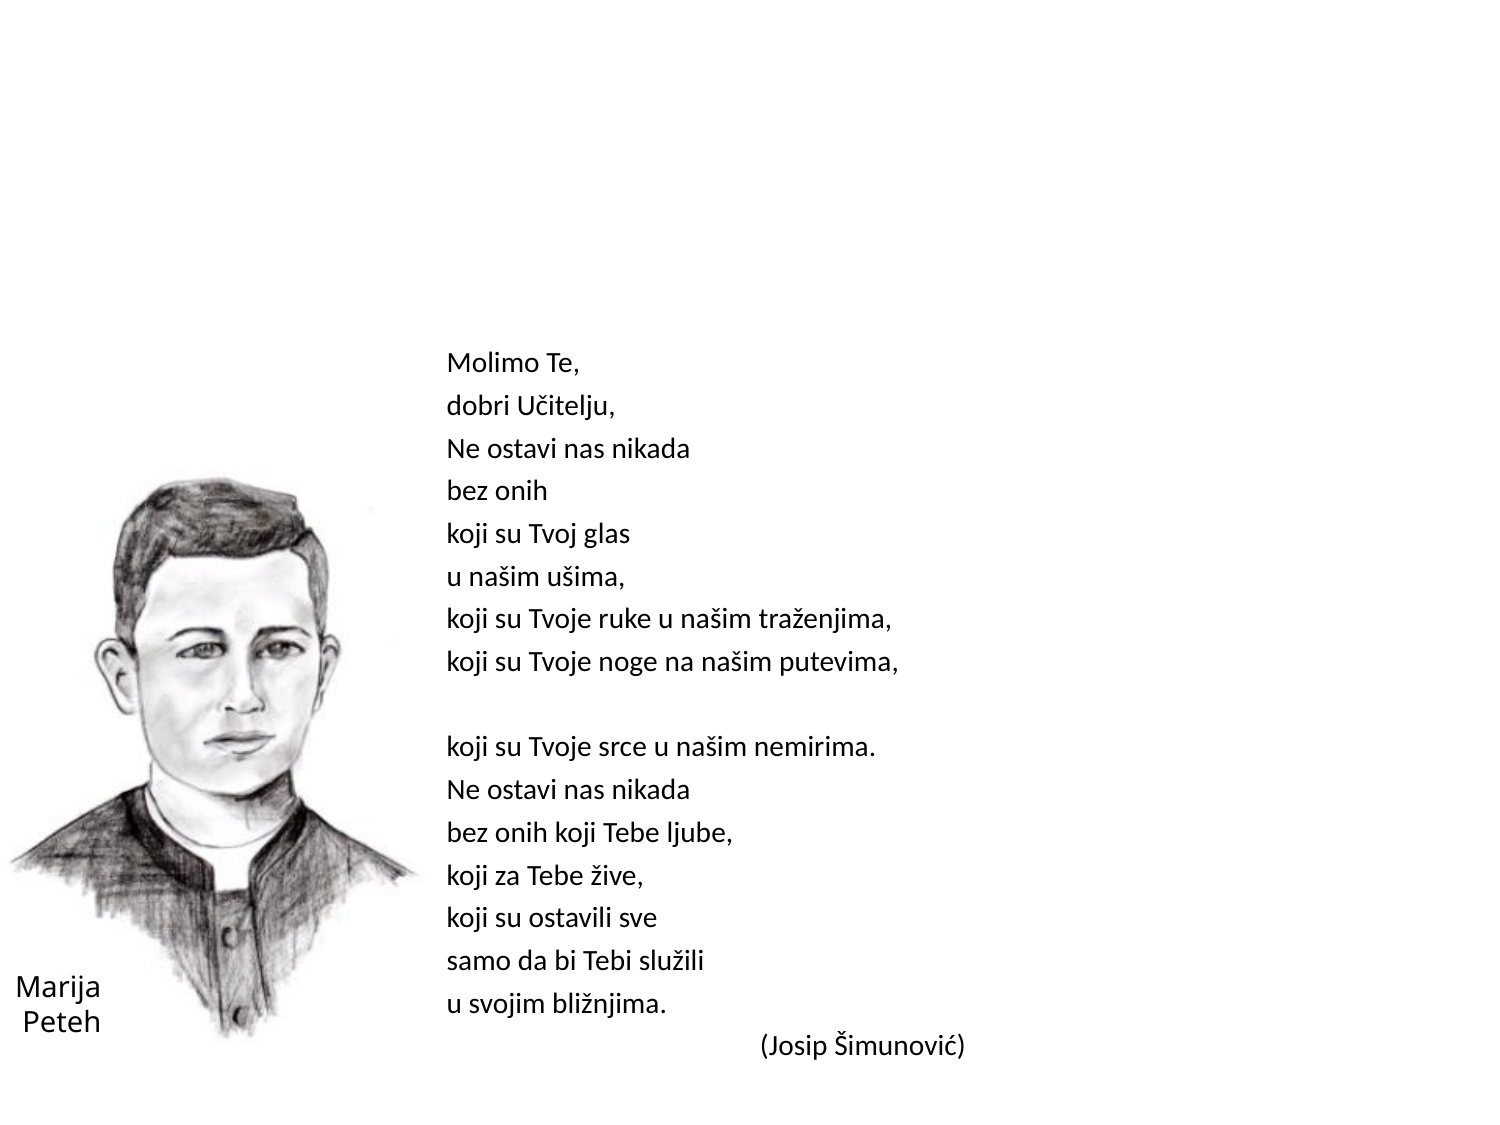

# Molitveni završetak
Molimo Te,
dobri Učitelju,
Ne ostavi nas nikada
bez onih
koji su Tvoj glas
u našim ušima,
koji su Tvoje ruke u našim traženjima,
koji su Tvoje noge na našim putevima,
koji su Tvoje srce u našim nemirima.
Ne ostavi nas nikada
bez onih koji Tebe ljube,
koji za Tebe žive,
koji su ostavili sve
samo da bi Tebi služili
u svojim bližnjima.
(Josip Šimunović)
Marija Peteh